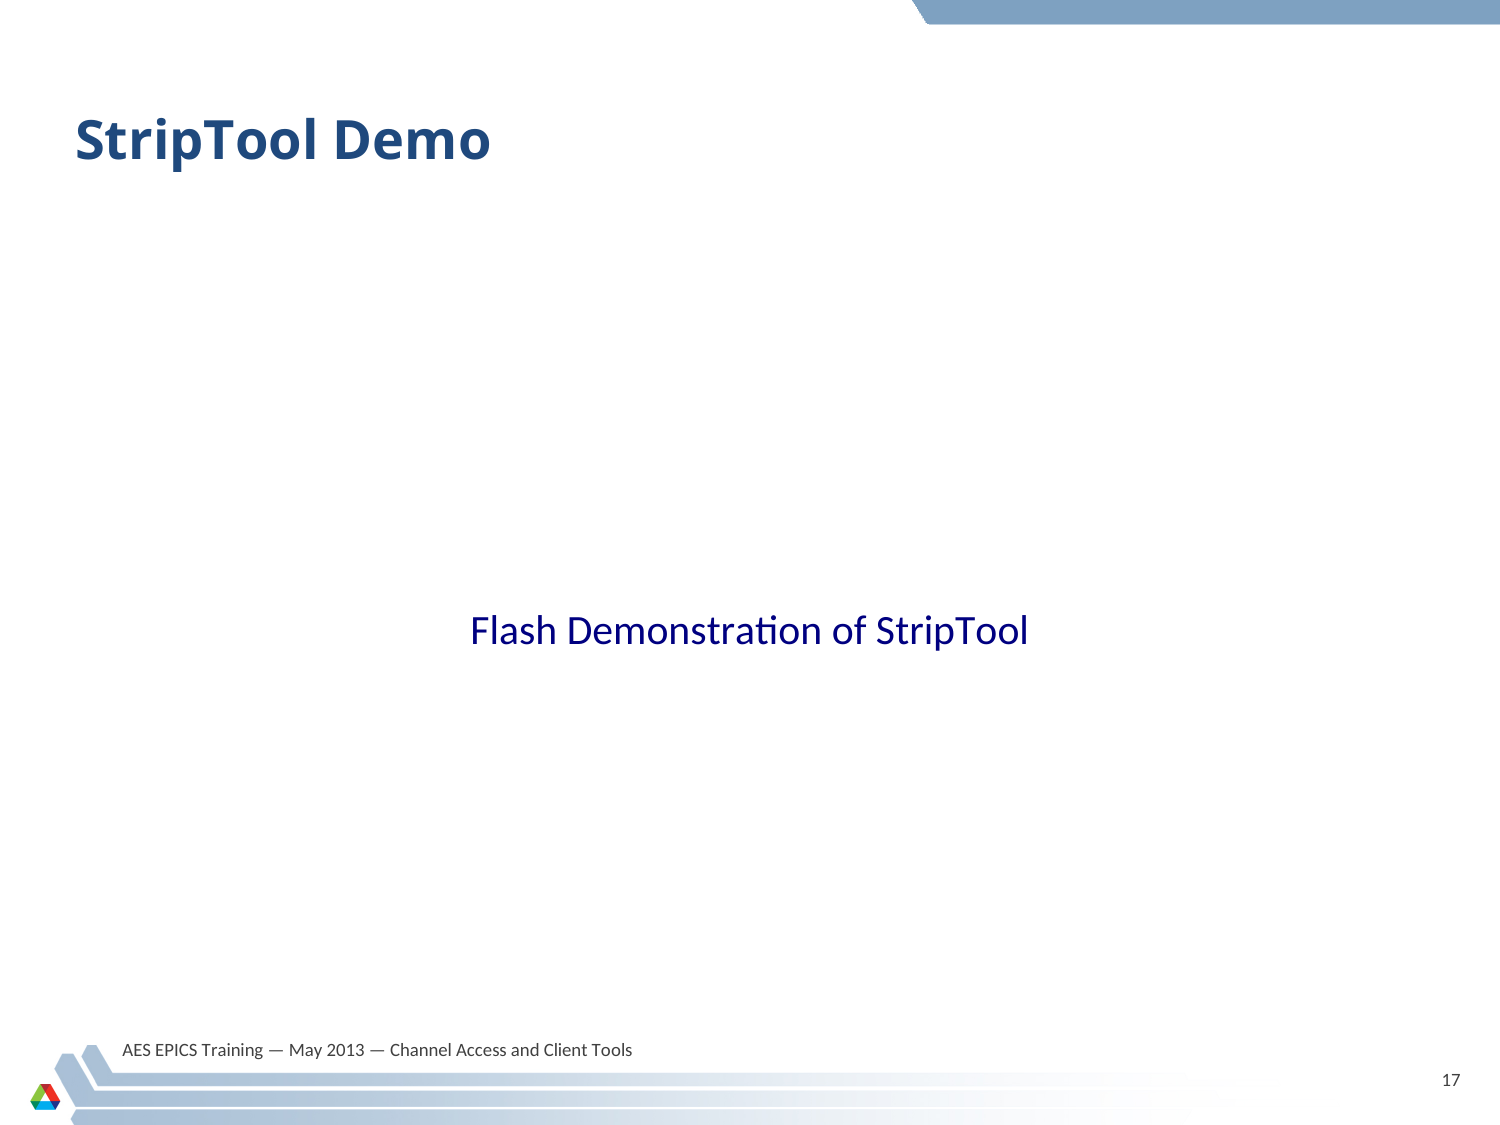

# StripTool Demo
Flash Demonstration of StripTool
AES EPICS Training — May 2013 — Channel Access and Client Tools
17